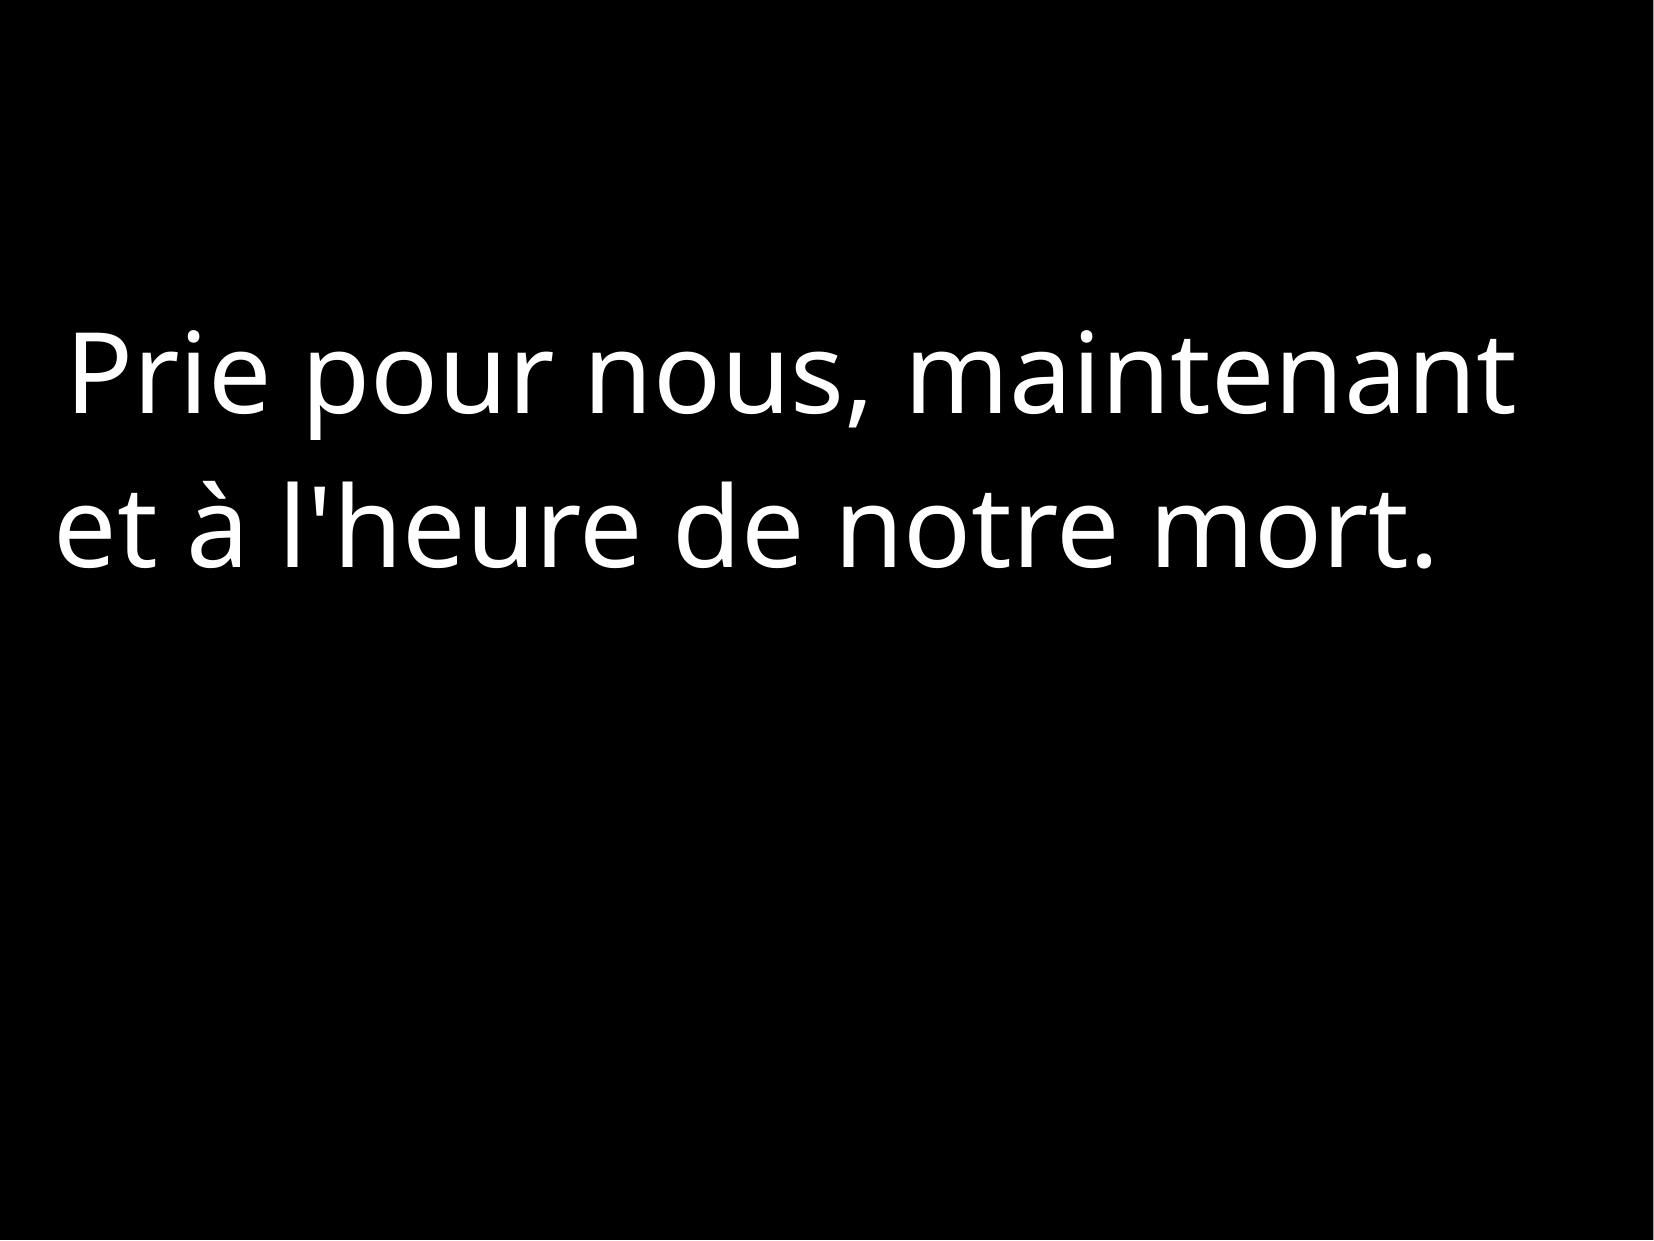

Prie pour nous, maintenant et à l'heure de notre mort.